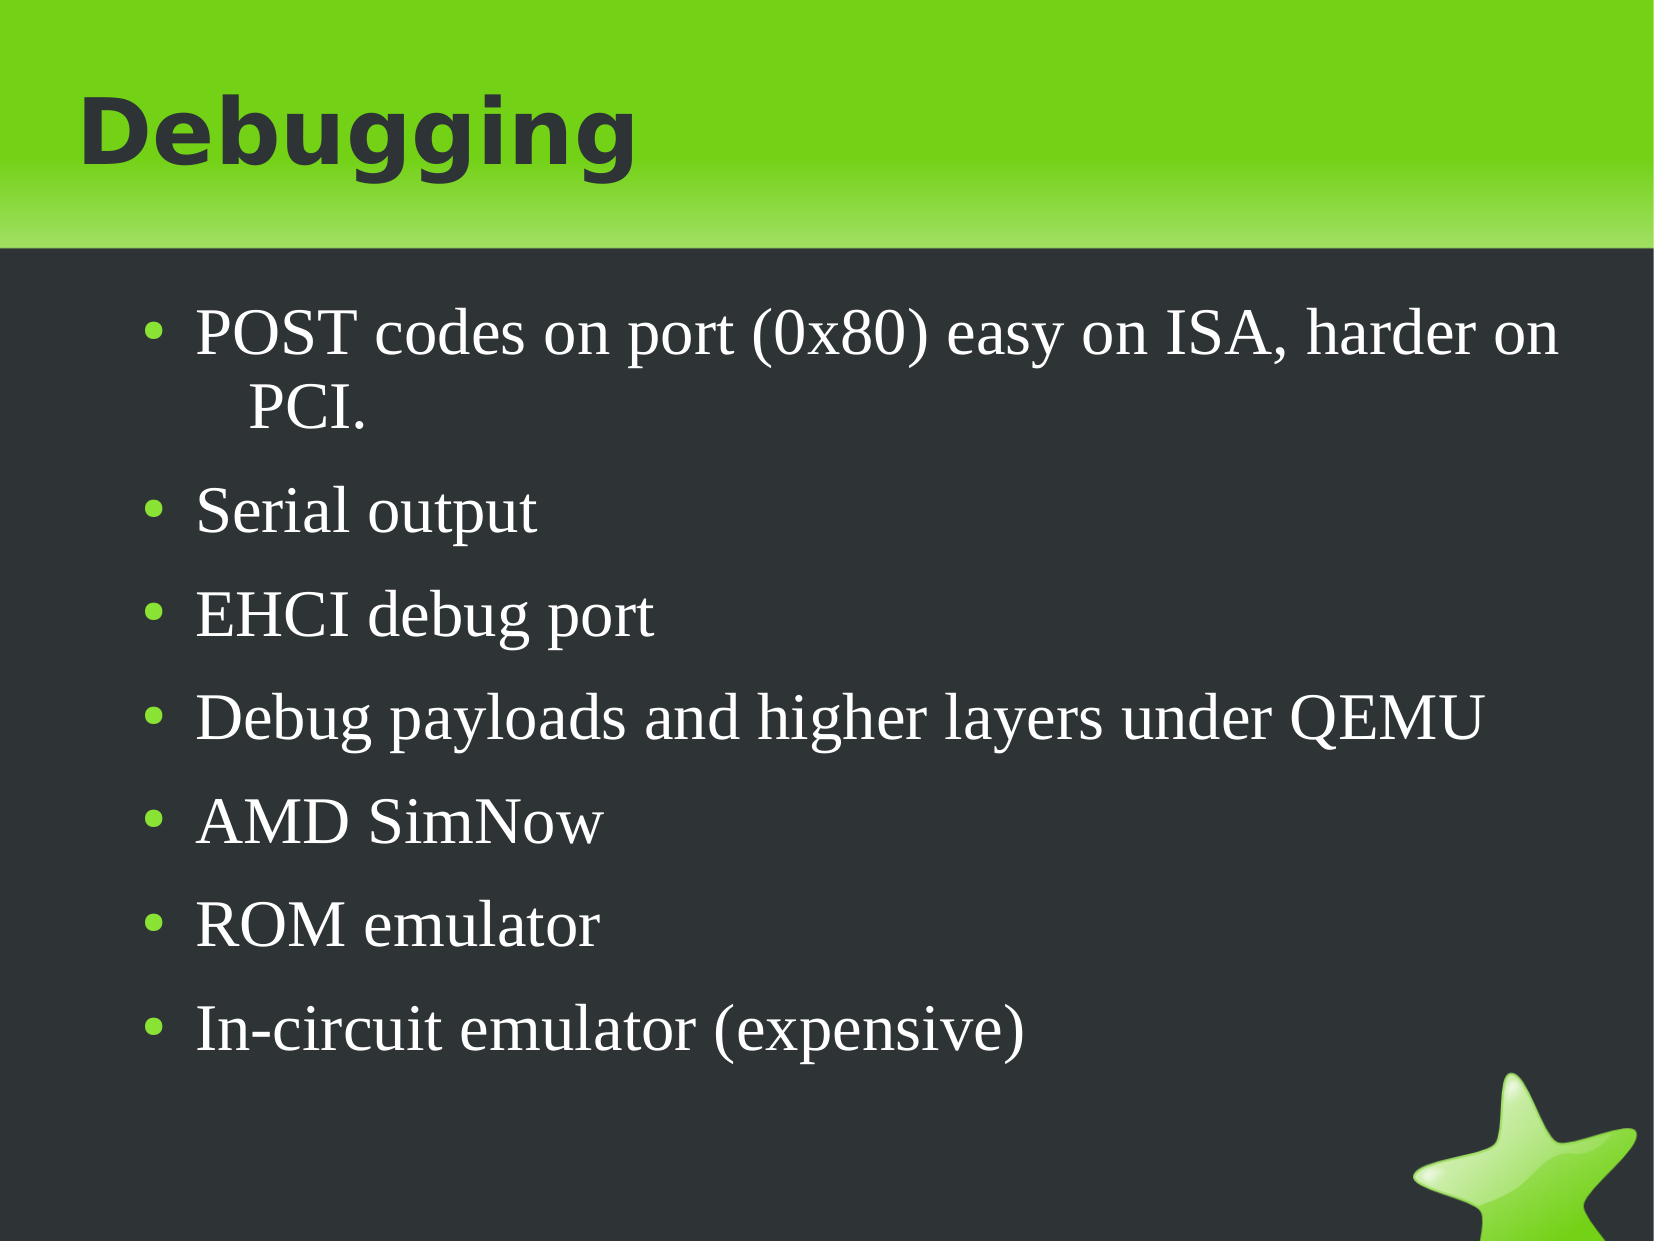

# Debugging
POST codes on port (0x80) easy on ISA, harder on PCI.
Serial output
EHCI debug port
Debug payloads and higher layers under QEMU
AMD SimNow
ROM emulator
In-circuit emulator (expensive)